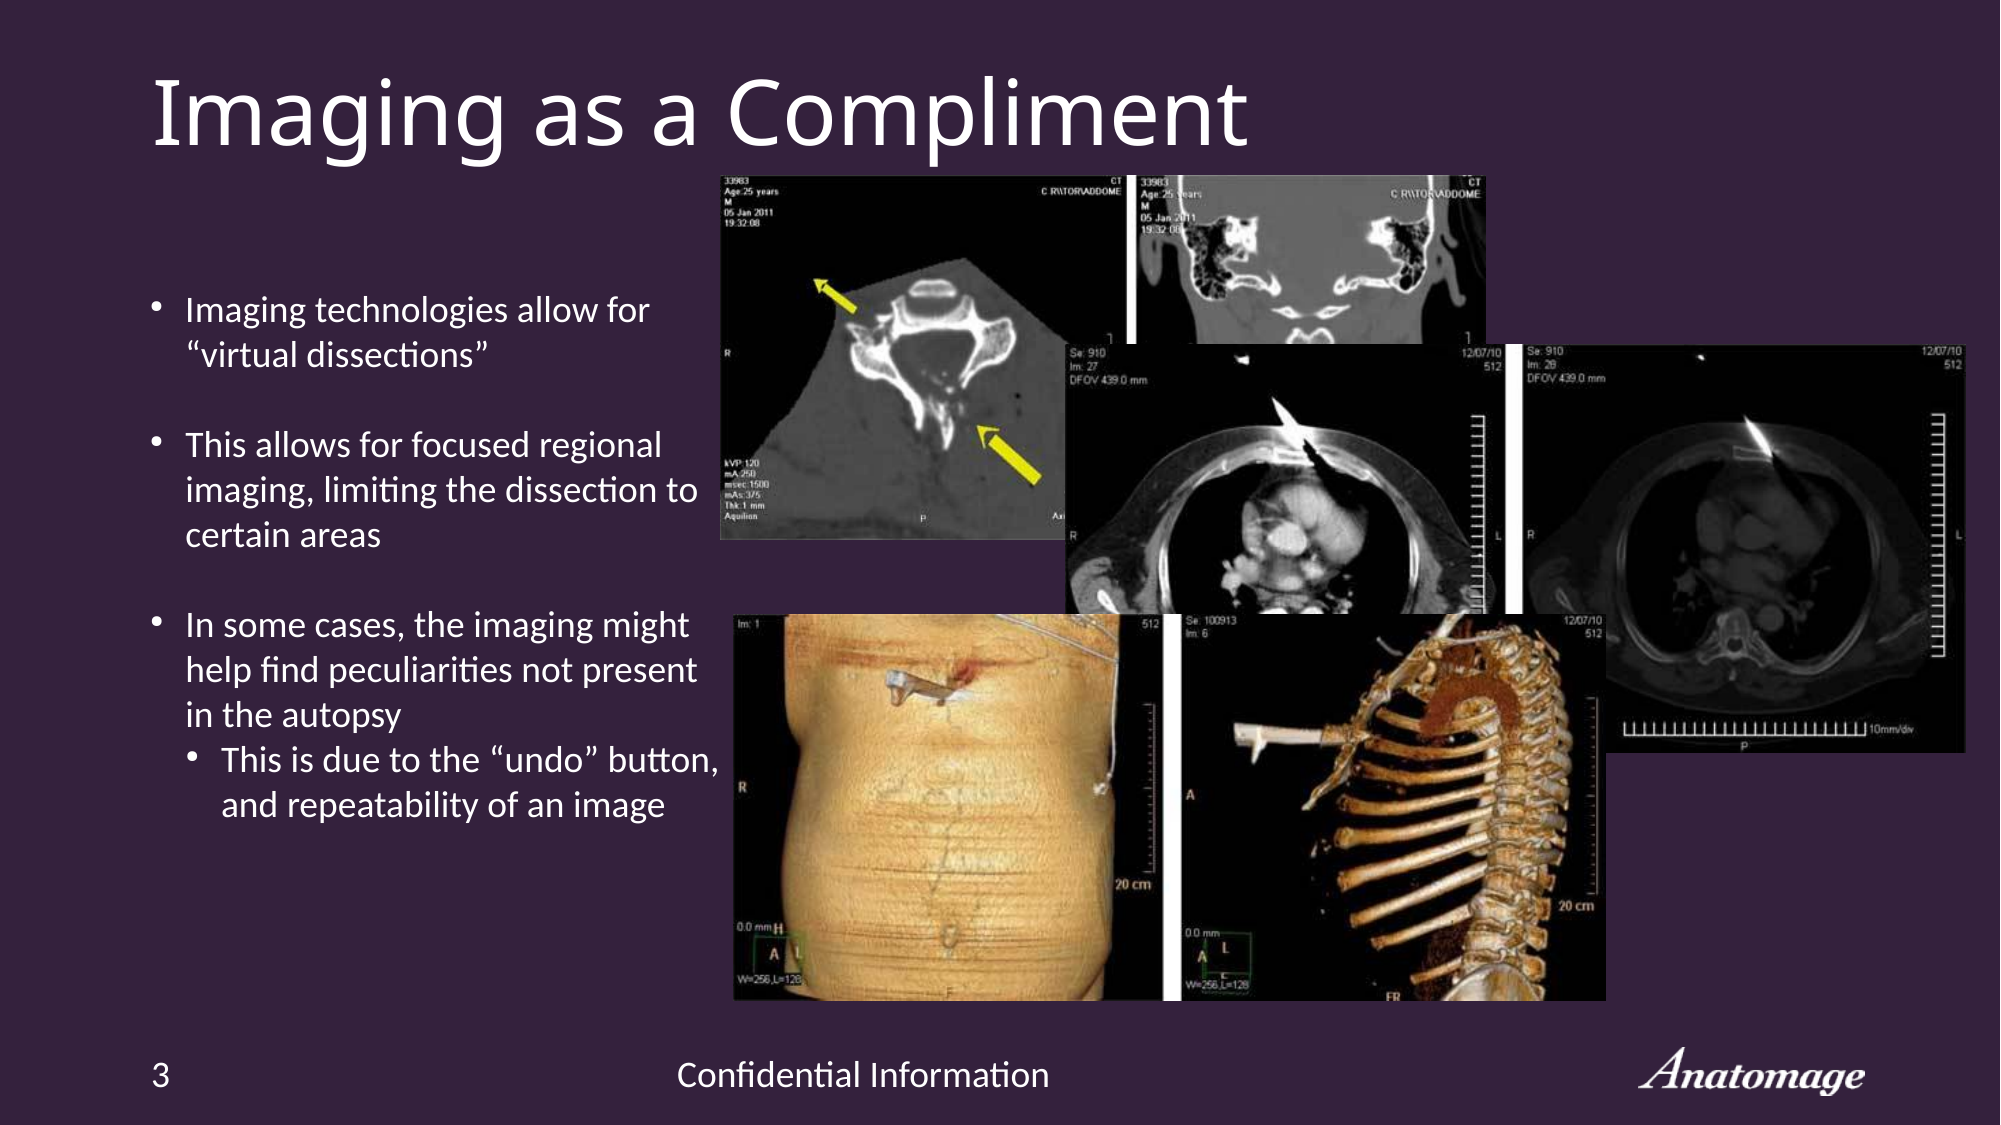

# Imaging as a Compliment
Imaging technologies allow for “virtual dissections”
This allows for focused regional imaging, limiting the dissection to certain areas
In some cases, the imaging might help find peculiarities not present in the autopsy
This is due to the “undo” button, and repeatability of an image
Confidential Information